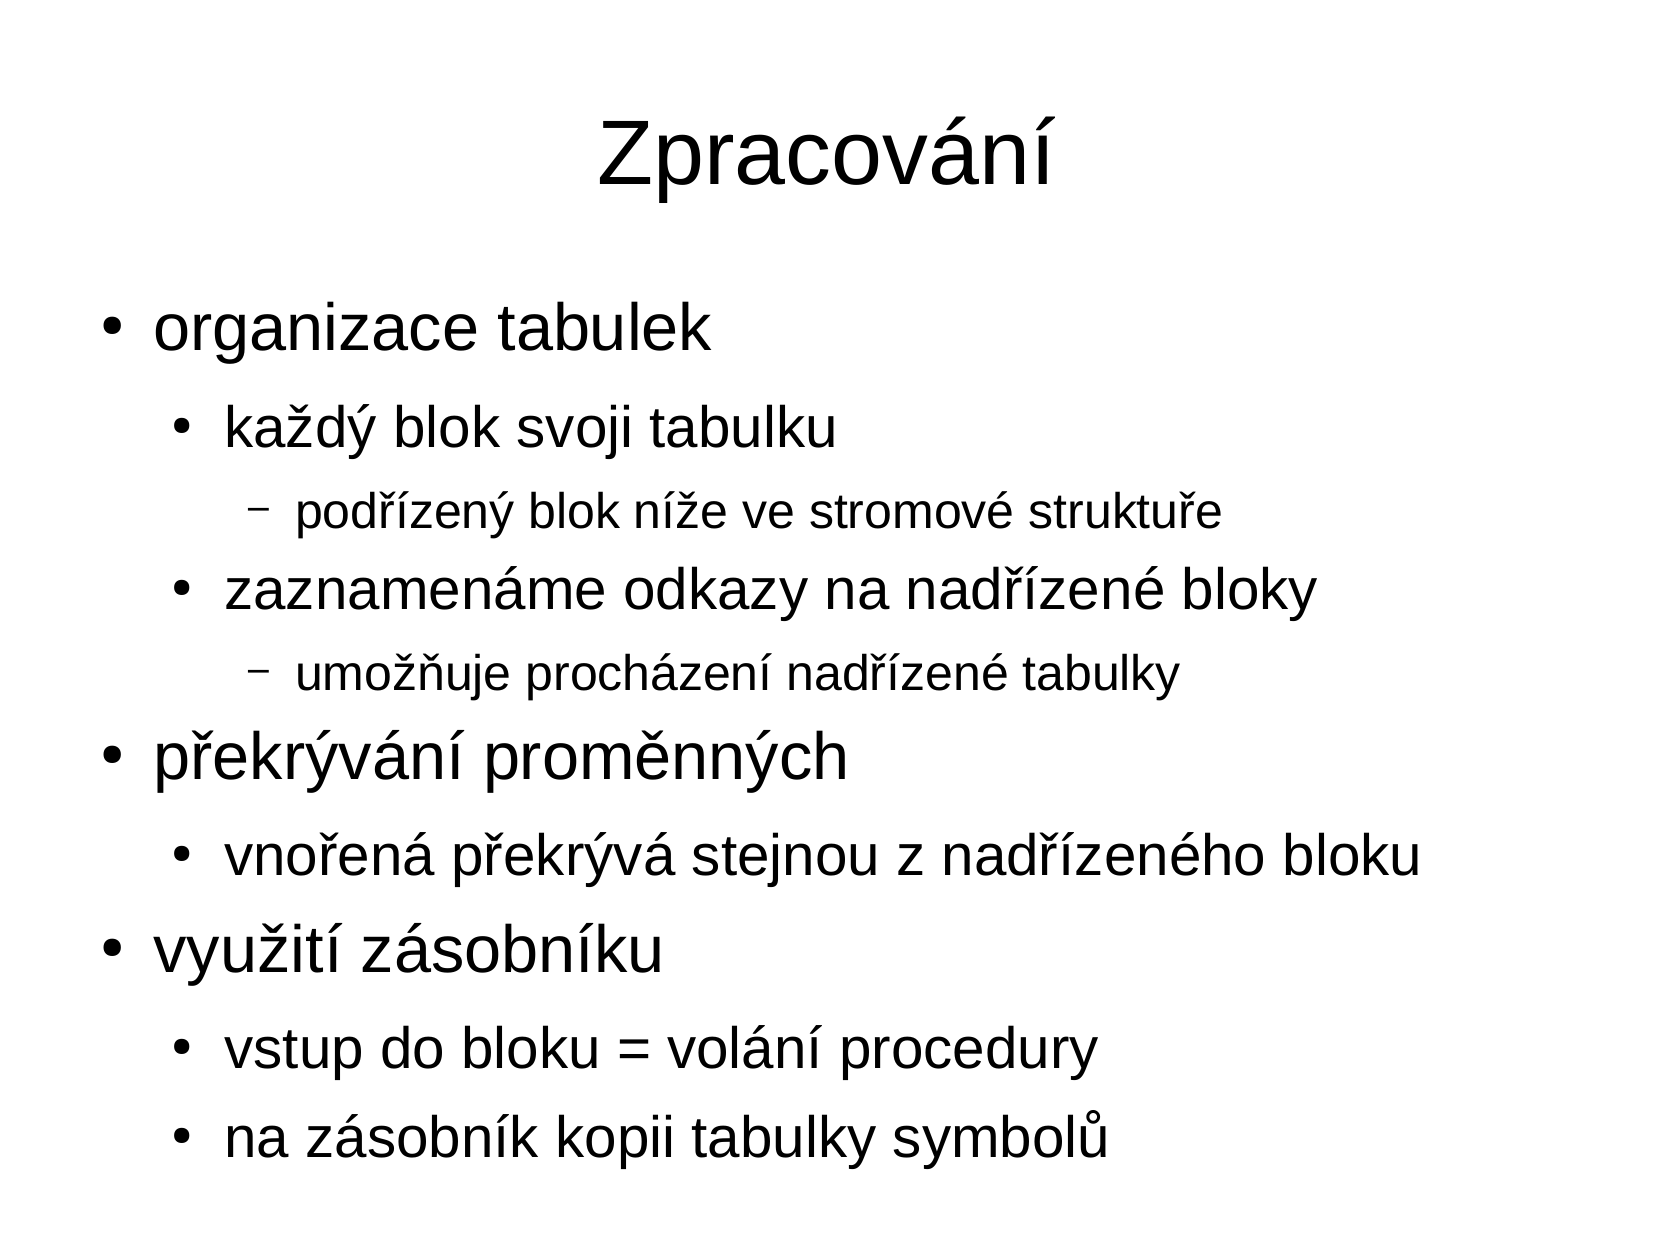

# Zpracování
organizace tabulek
každý blok svoji tabulku
podřízený blok níže ve stromové struktuře
zaznamenáme odkazy na nadřízené bloky
umožňuje procházení nadřízené tabulky
překrývání proměnných
vnořená překrývá stejnou z nadřízeného bloku
využití zásobníku
vstup do bloku = volání procedury
na zásobník kopii tabulky symbolů